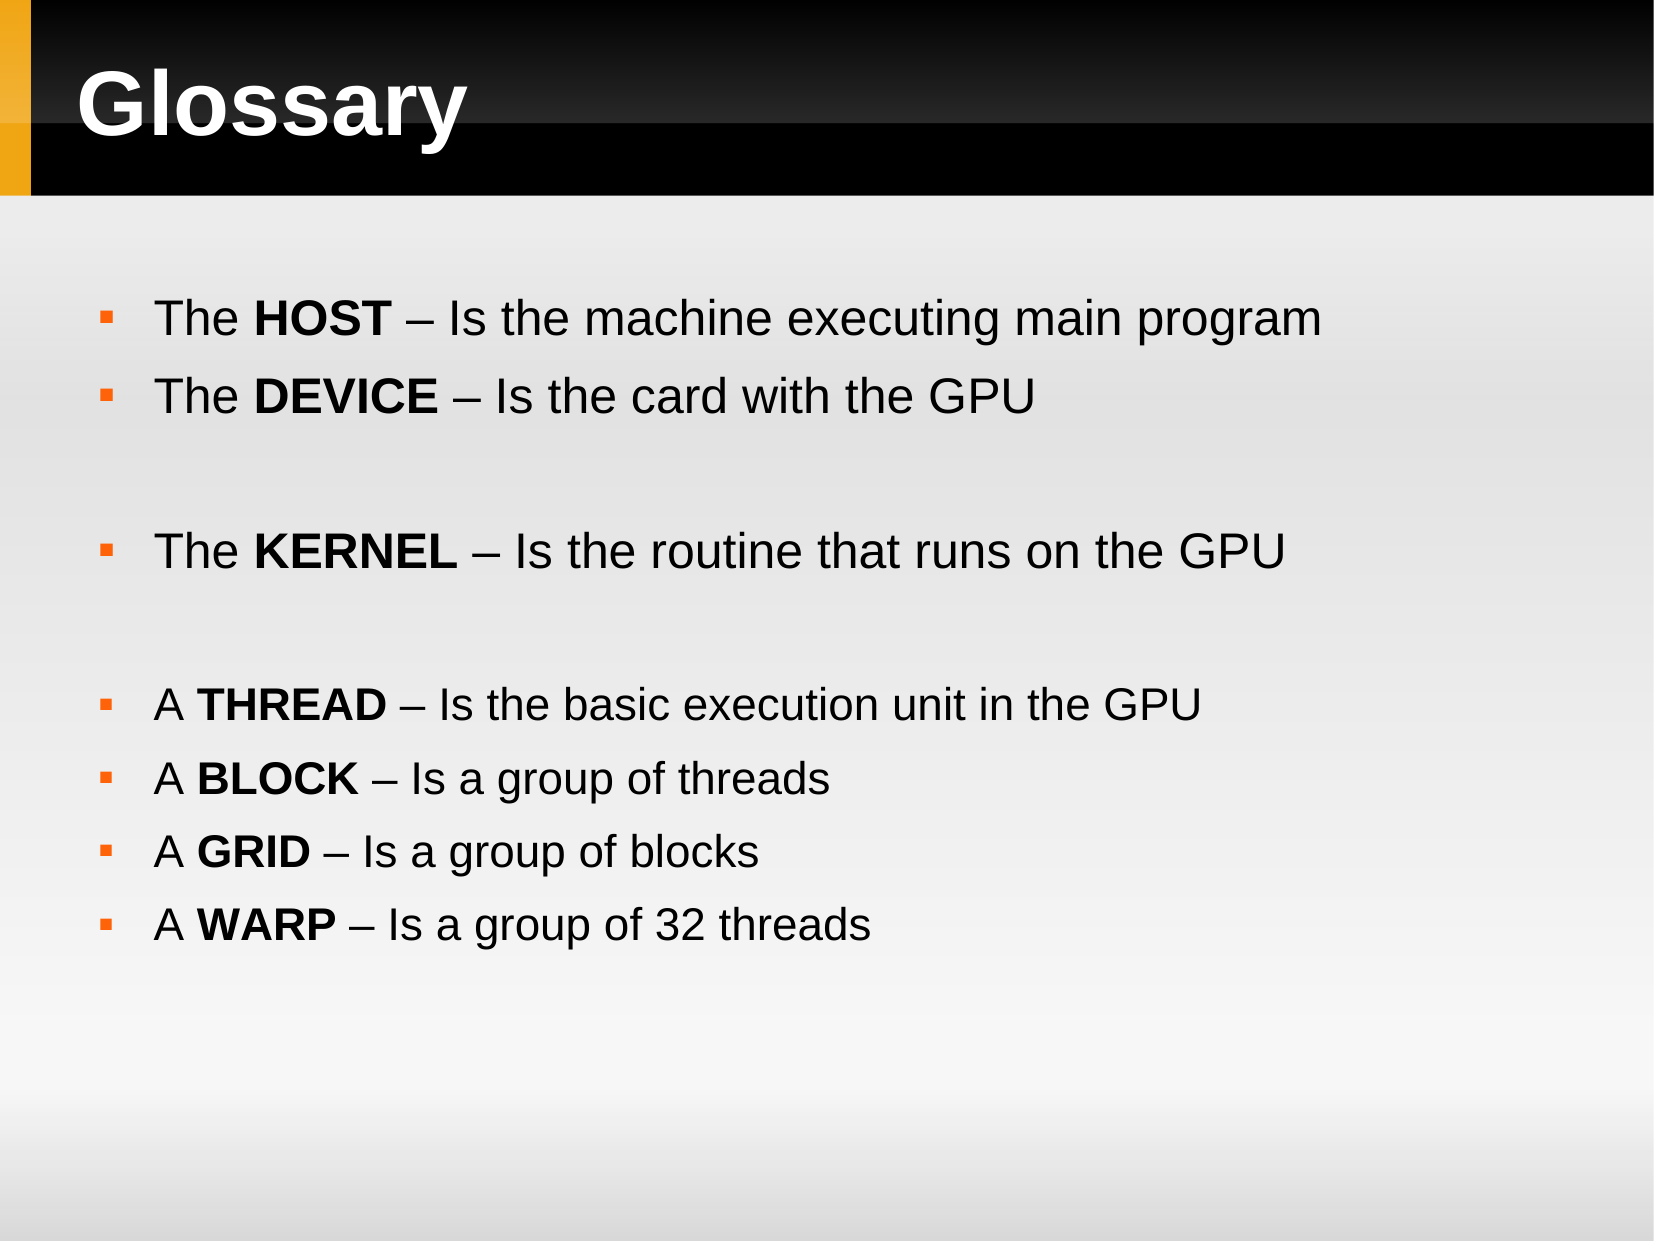

# Glossary
The HOST – Is the machine executing main program
The DEVICE – Is the card with the GPU
The KERNEL – Is the routine that runs on the GPU
A THREAD – Is the basic execution unit in the GPU
A BLOCK – Is a group of threads
A GRID – Is a group of blocks
A WARP – Is a group of 32 threads